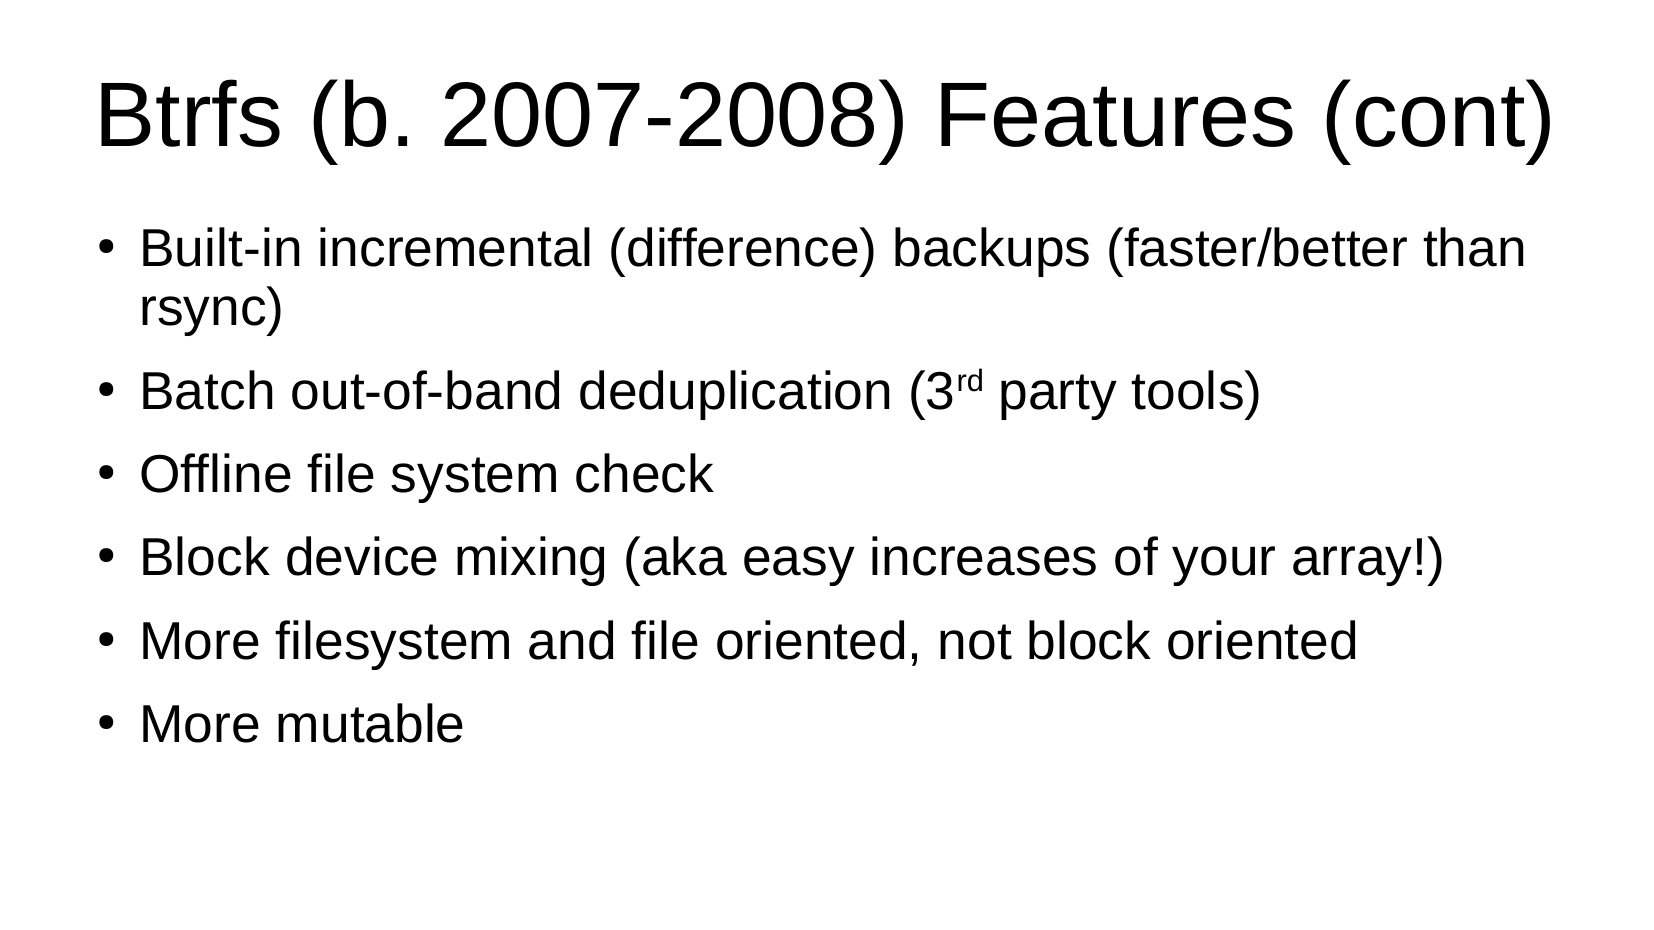

# Btrfs (b. 2007-2008) Features (cont)
Built-in incremental (difference) backups (faster/better than rsync)
Batch out-of-band deduplication (3rd party tools)
Offline file system check
Block device mixing (aka easy increases of your array!)
More filesystem and file oriented, not block oriented
More mutable